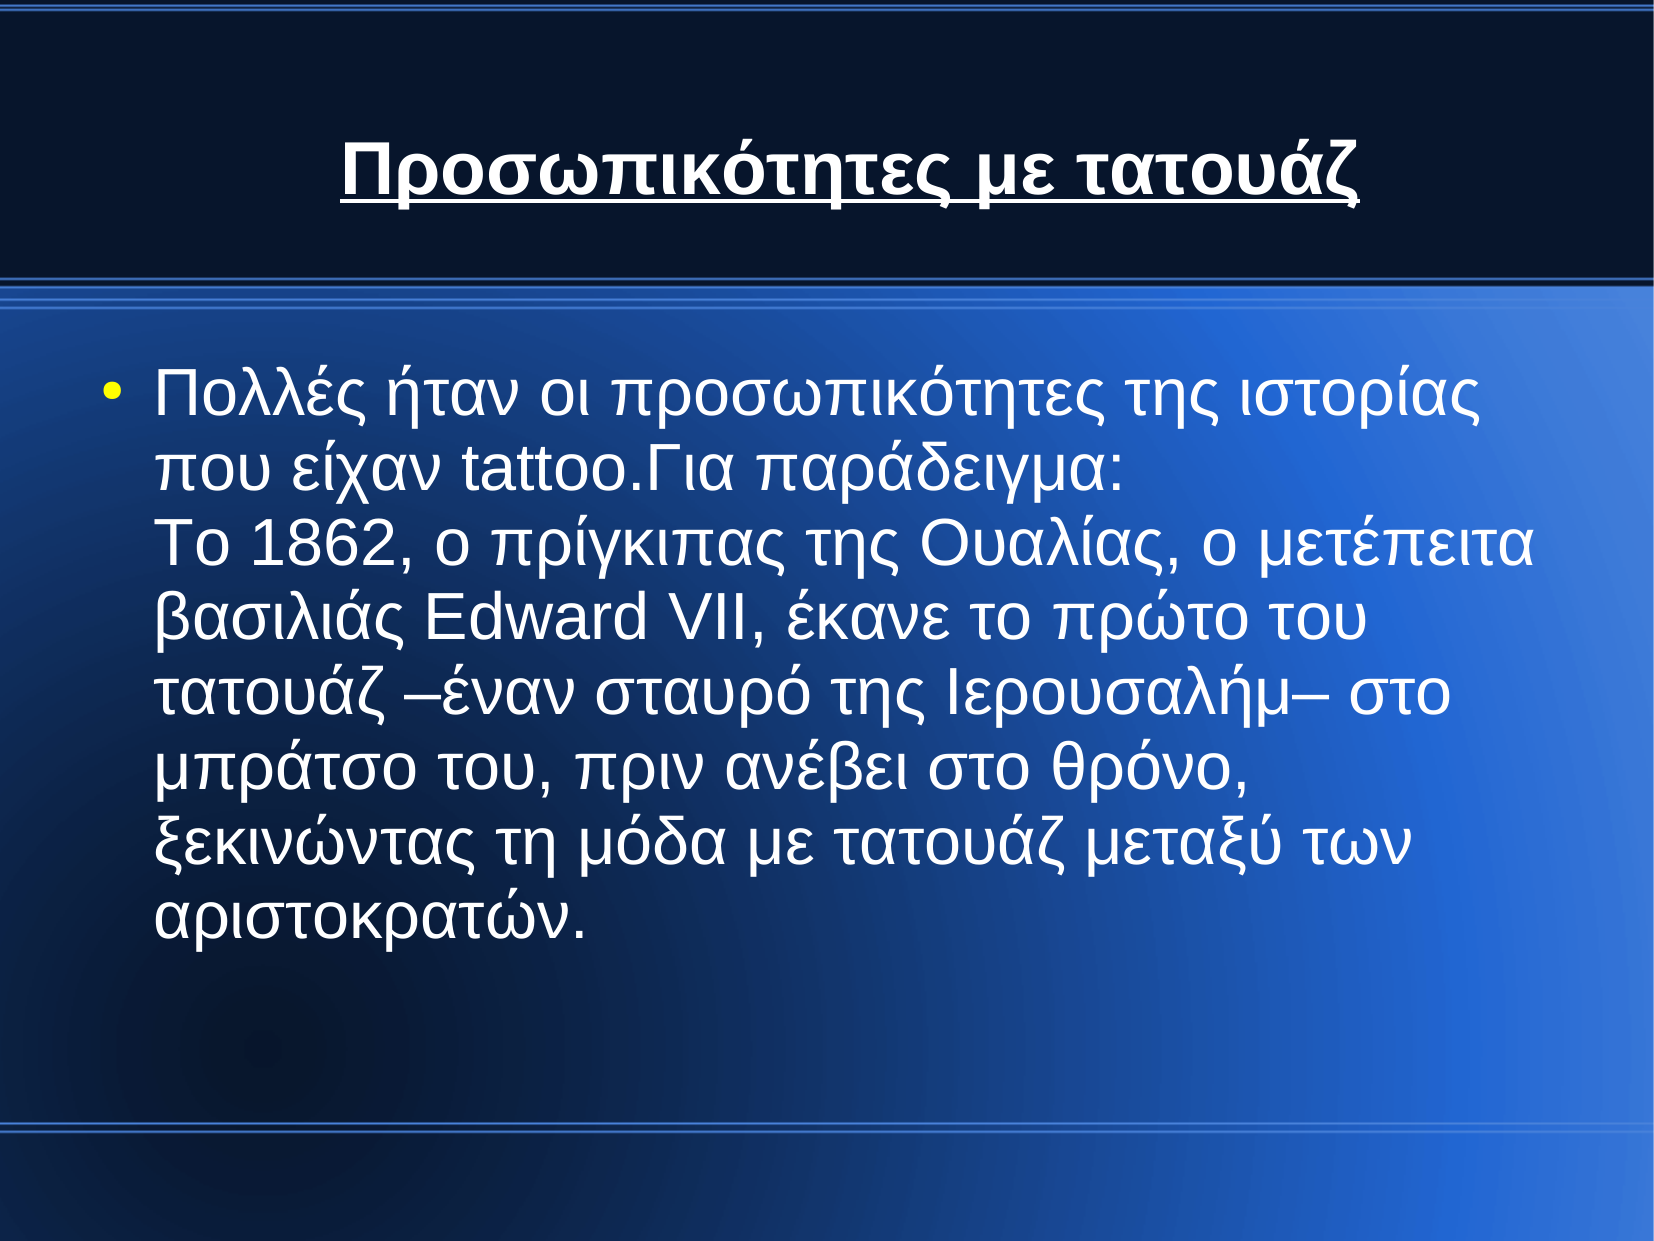

# Προσωπικότητες με τατουάζ
Πολλές ήταν οι προσωπικότητες της ιστορίας που είχαν tattoo.Για παράδειγμα:
Το 1862, ο πρίγκιπας της Ουαλίας, ο μετέπειτα βασιλιάς Edward VII, έκανε το πρώτο του τατουάζ –έναν σταυρό της Ιερουσαλήμ– στο μπράτσο του, πριν ανέβει στο θρόνο, ξεκινώντας τη μόδα με τατουάζ μεταξύ των αριστοκρατών.